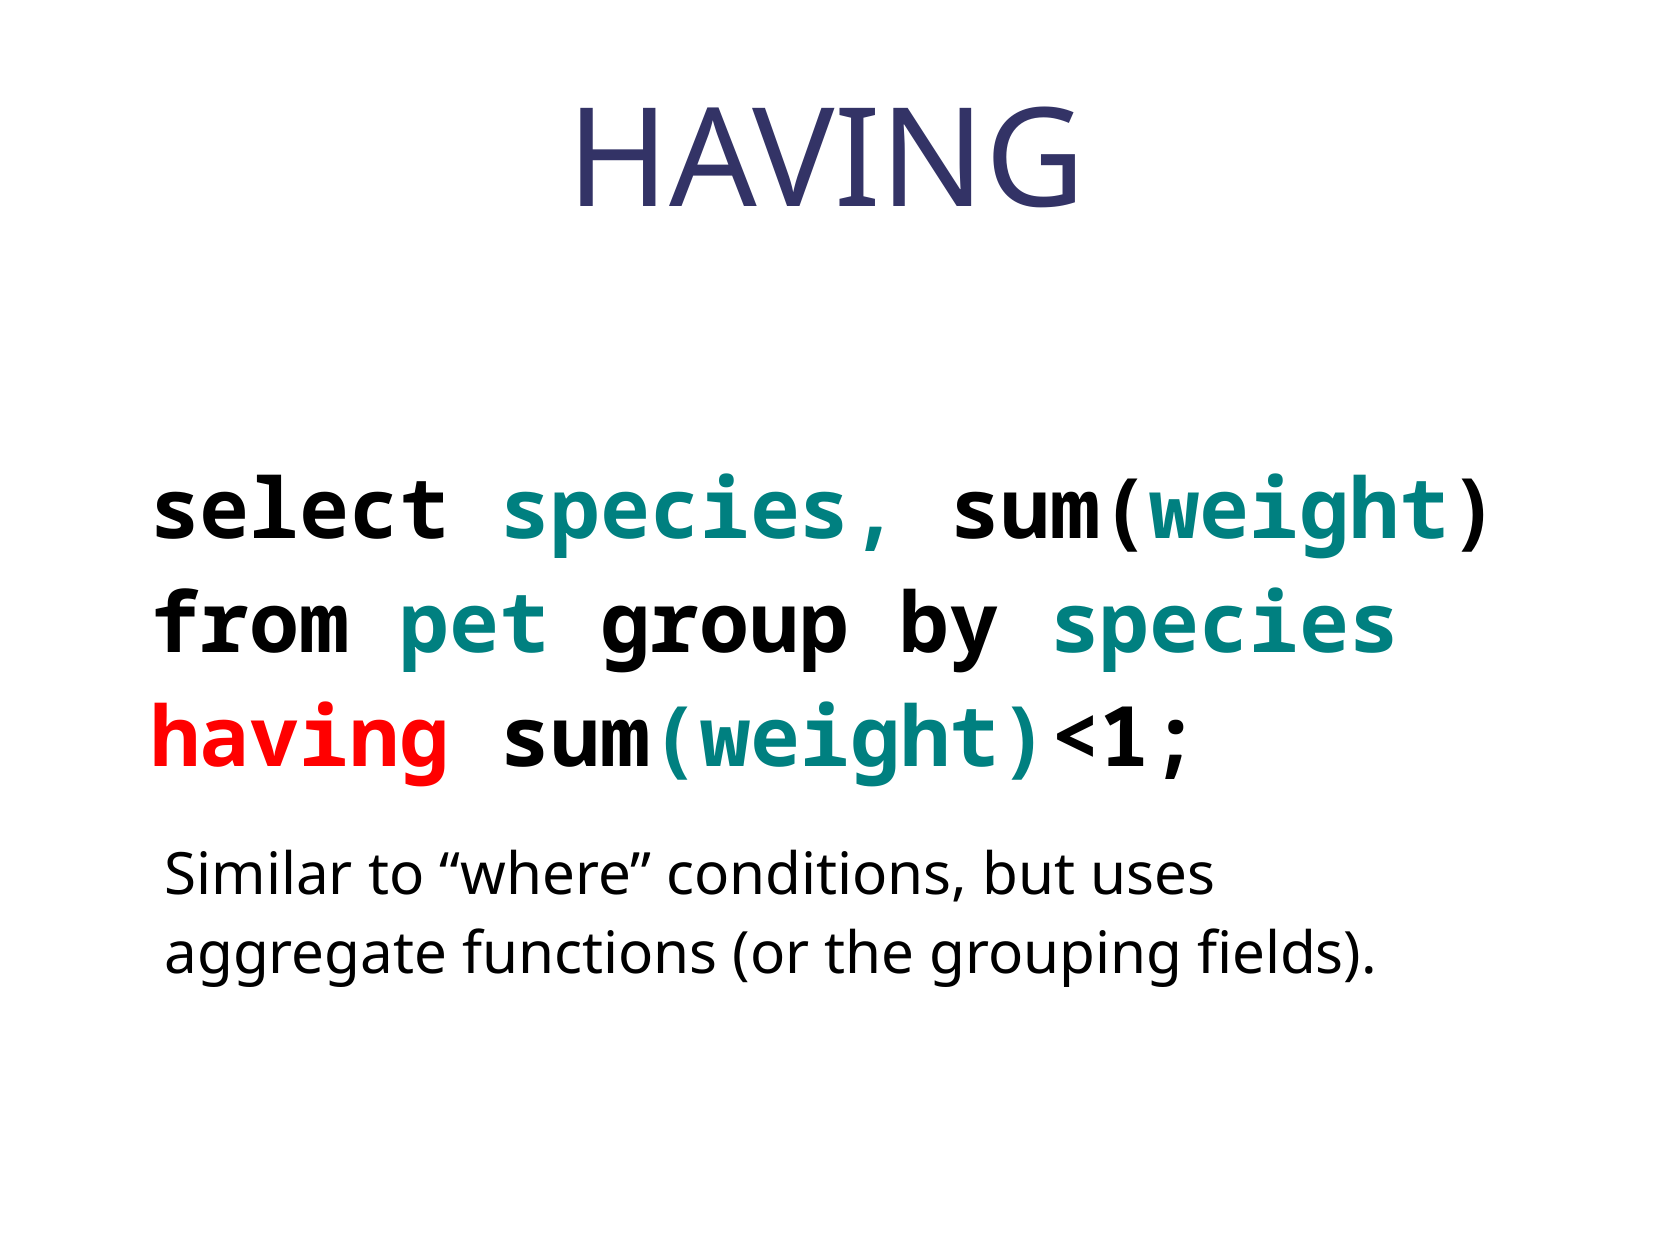

# HAVING
select species, sum(weight) from pet group by species
having sum(weight)<1;
Similar to “where” conditions, but uses aggregate functions (or the grouping fields).